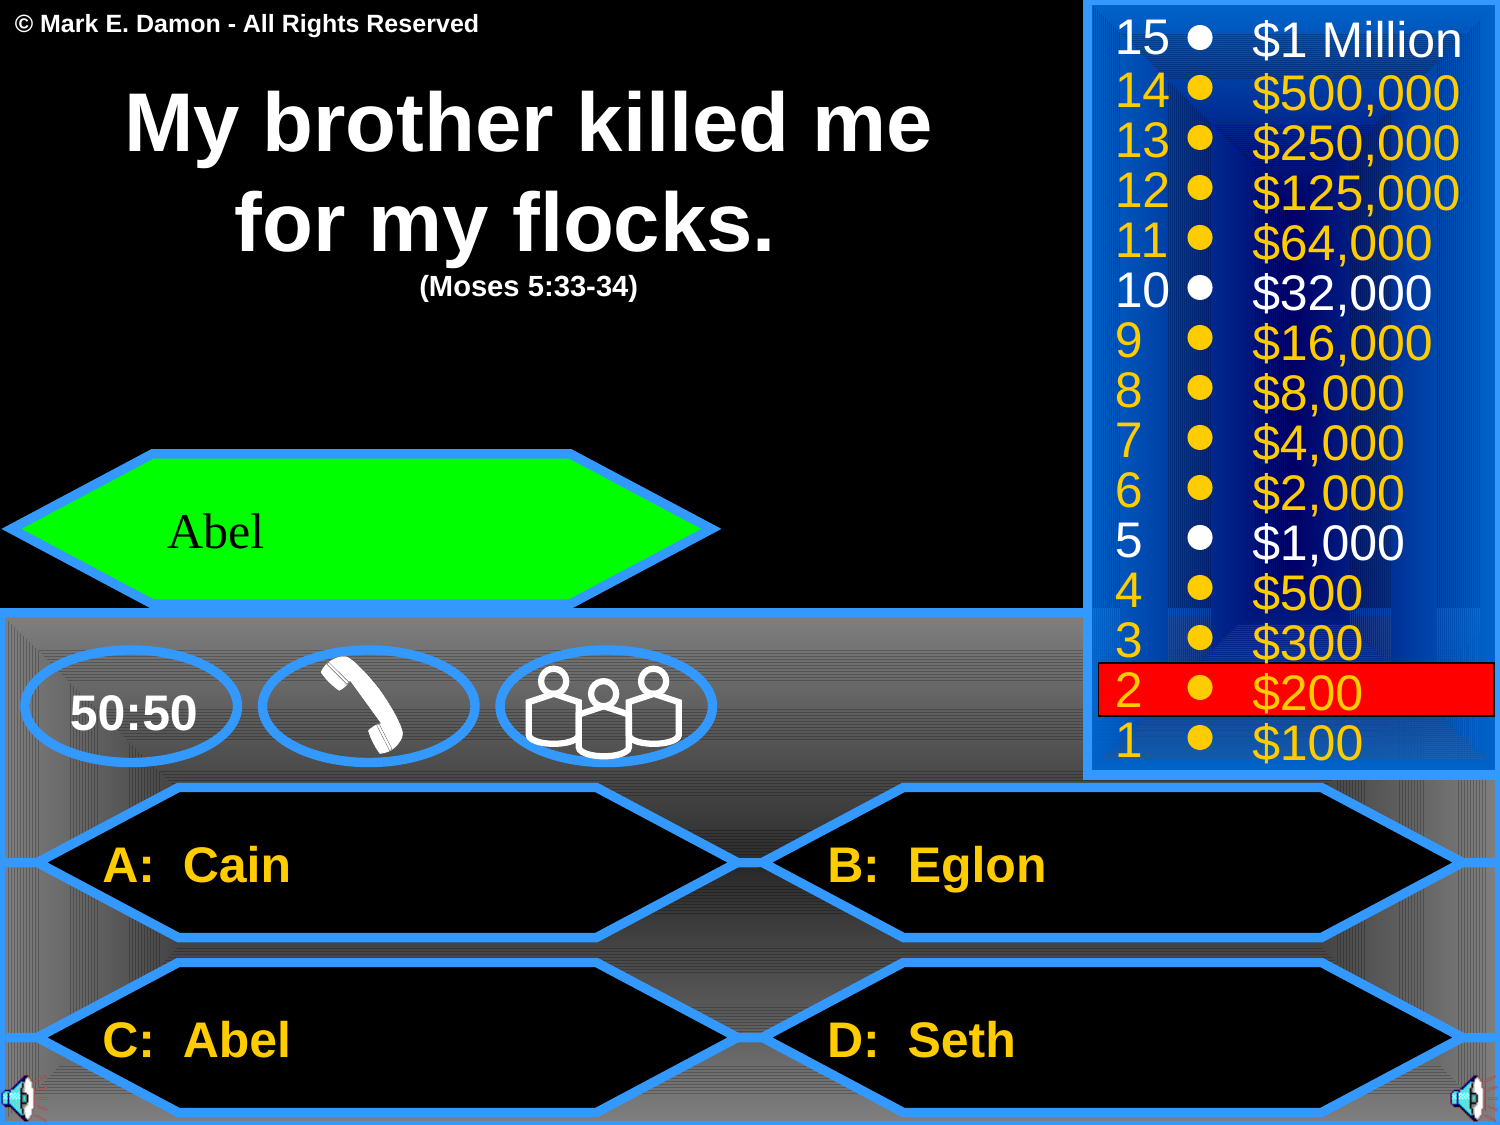

$1 Million
15
14
$500,000
My brother killed me for my flocks.
(Moses 5:33-34)
13
$250,000
12
$125,000
11
$64,000
10
$32,000
9
$16,000
8
$8,000
7
$4,000
6
$2,000
Abel
5
$1,000
4
$500
3
$300
2
$200
50:50
1
$100
A: Cain
B: Eglon
C: Abel
D: Seth